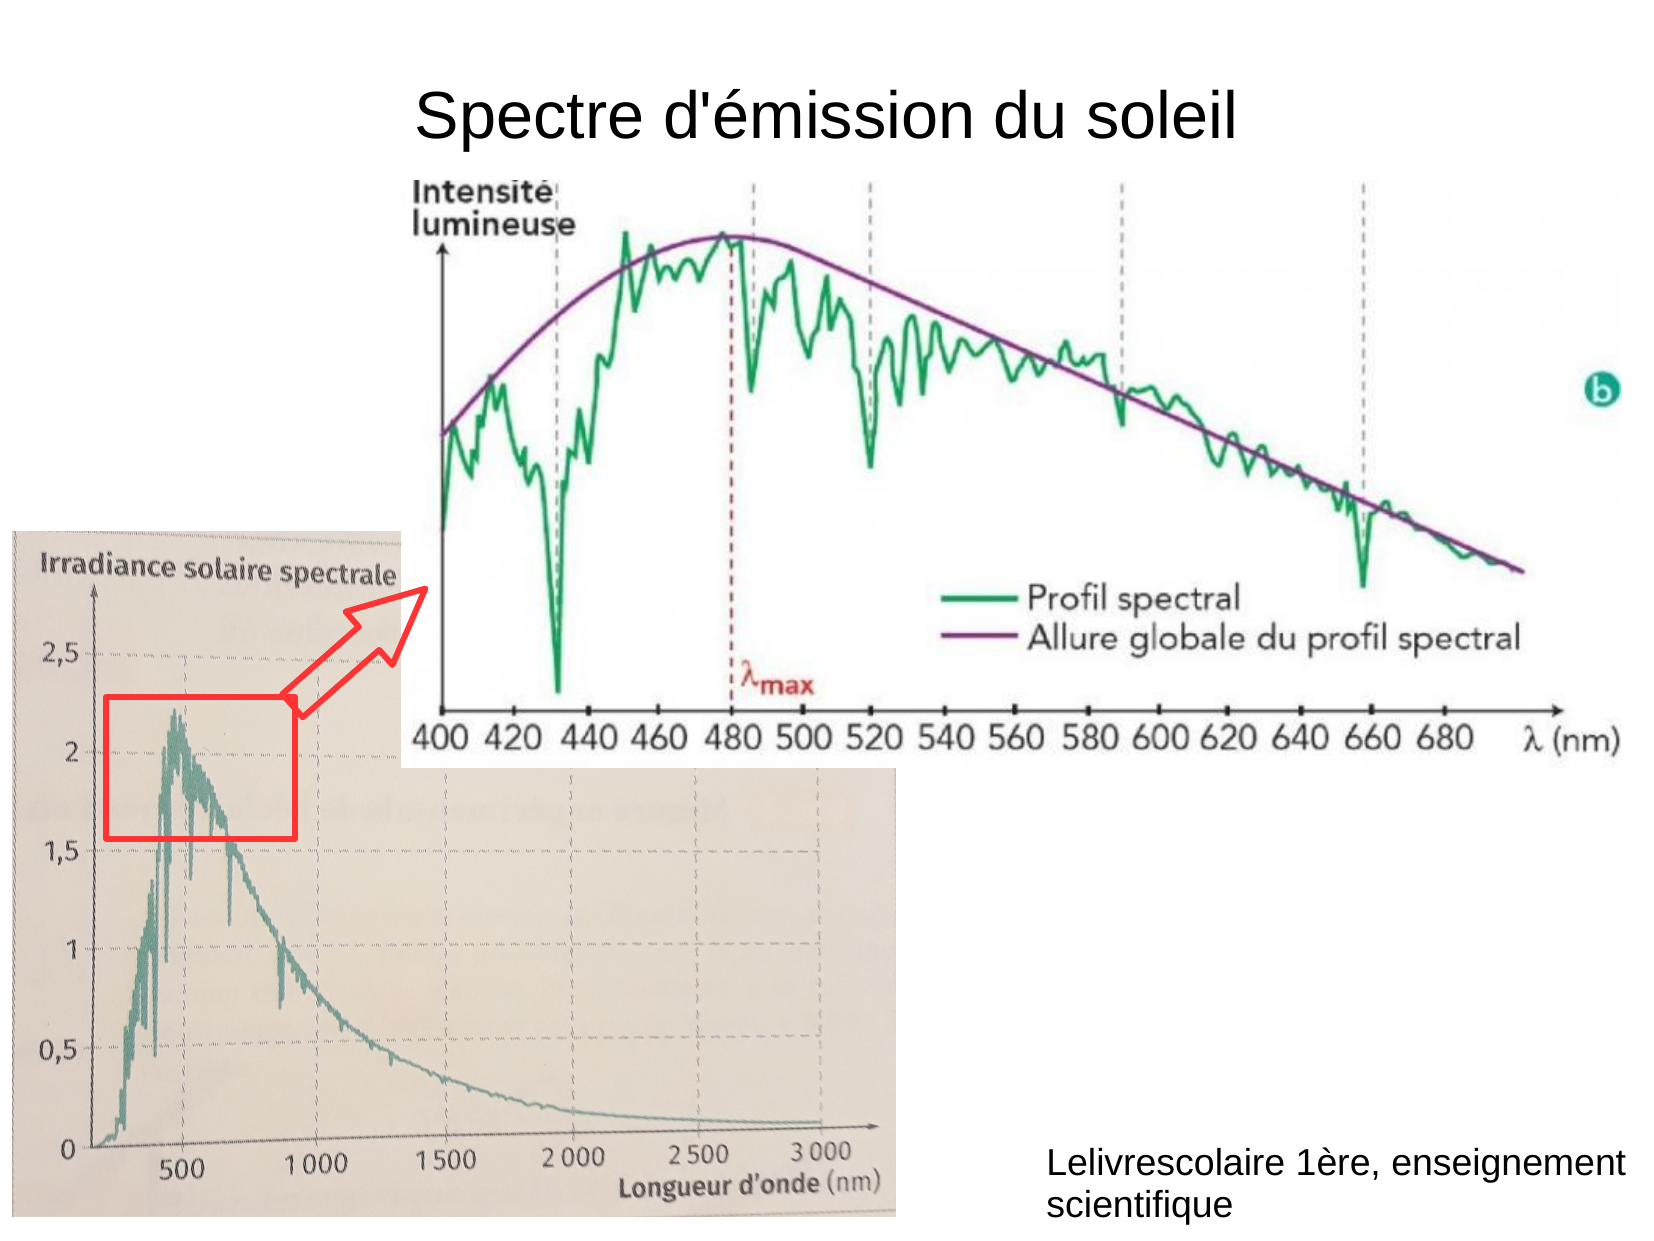

Spectre d'émission du soleil
Lelivrescolaire 1ère, enseignement scientifique